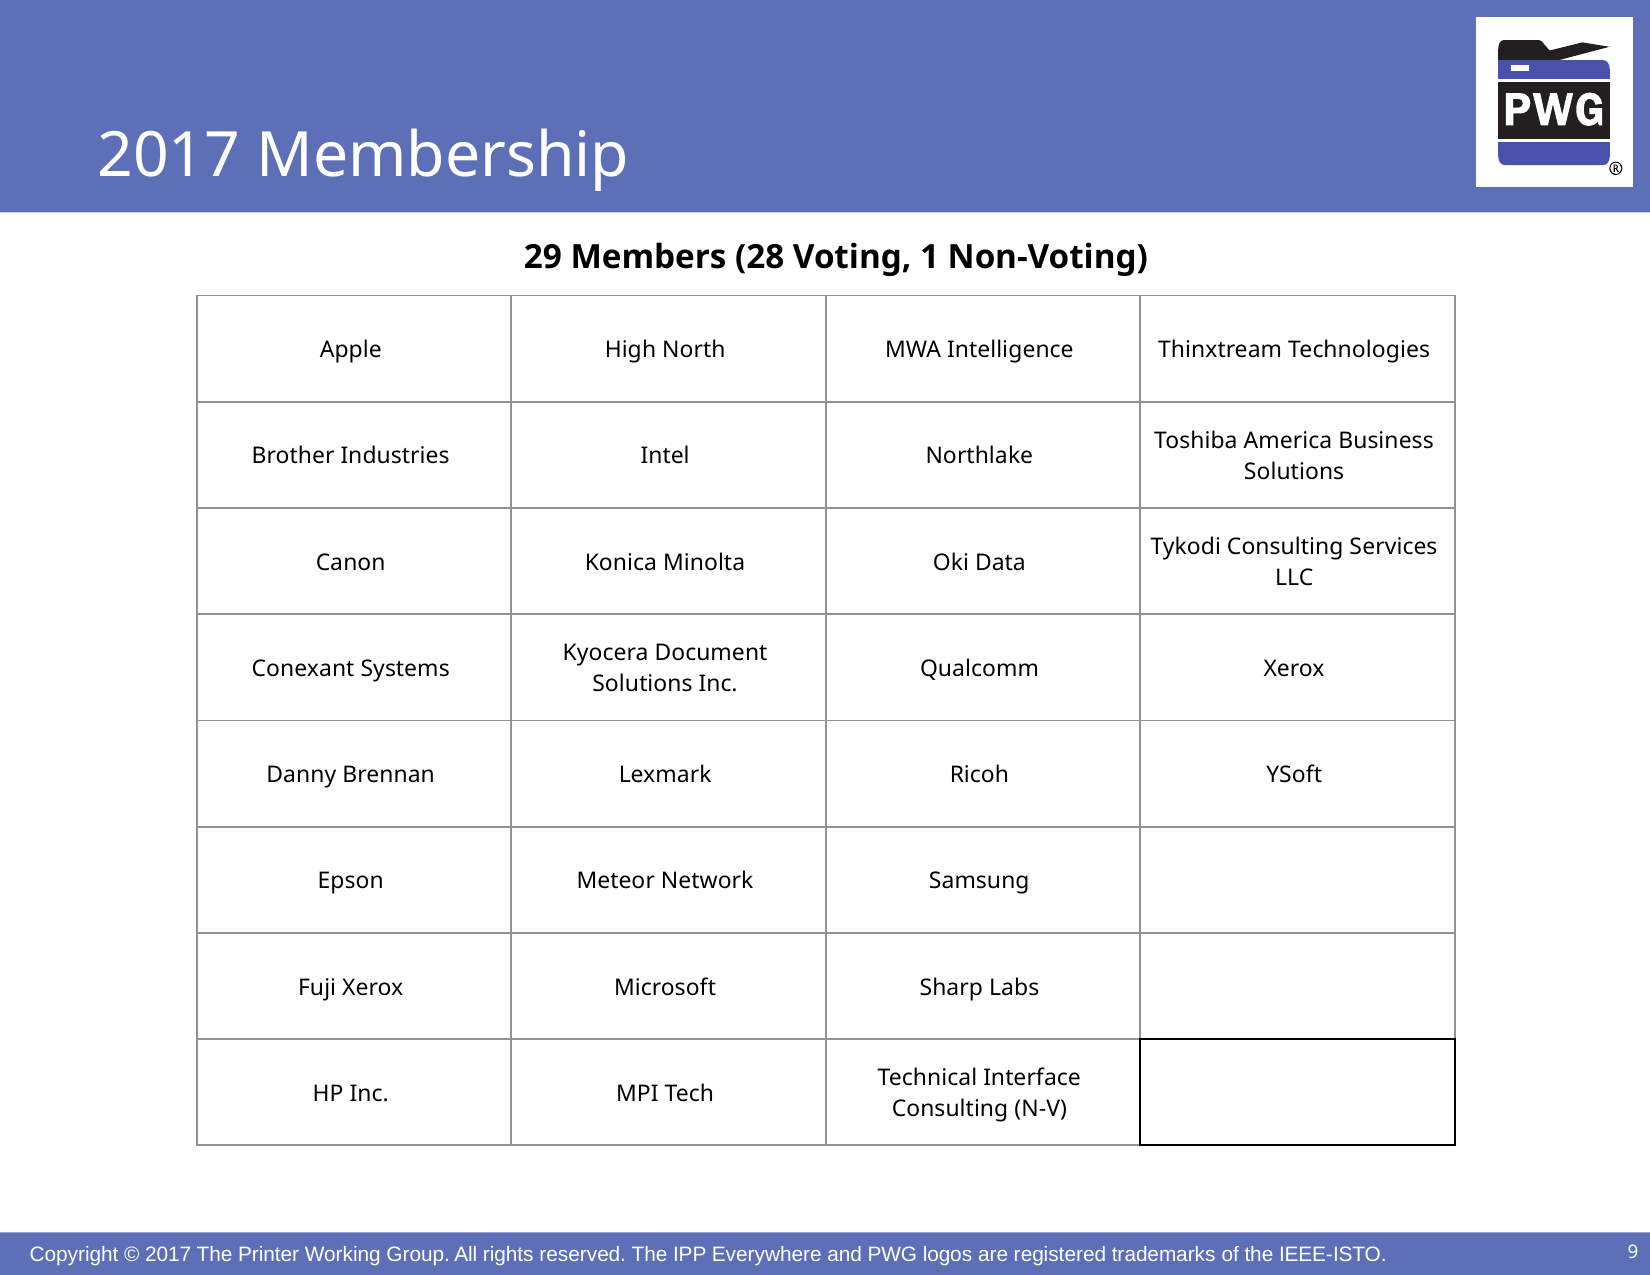

# 2017 Membership
29 Members (28 Voting, 1 Non-Voting)
| Apple | High North | MWA Intelligence | Thinxtream Technologies |
| --- | --- | --- | --- |
| Brother Industries | Intel | Northlake | Toshiba America Business Solutions |
| Canon | Konica Minolta | Oki Data | Tykodi Consulting Services LLC |
| Conexant Systems | Kyocera Document Solutions Inc. | Qualcomm | Xerox |
| Danny Brennan | Lexmark | Ricoh | YSoft |
| Epson | Meteor Network | Samsung | |
| Fuji Xerox | Microsoft | Sharp Labs | |
| HP Inc. | MPI Tech | Technical Interface Consulting (N-V) | |